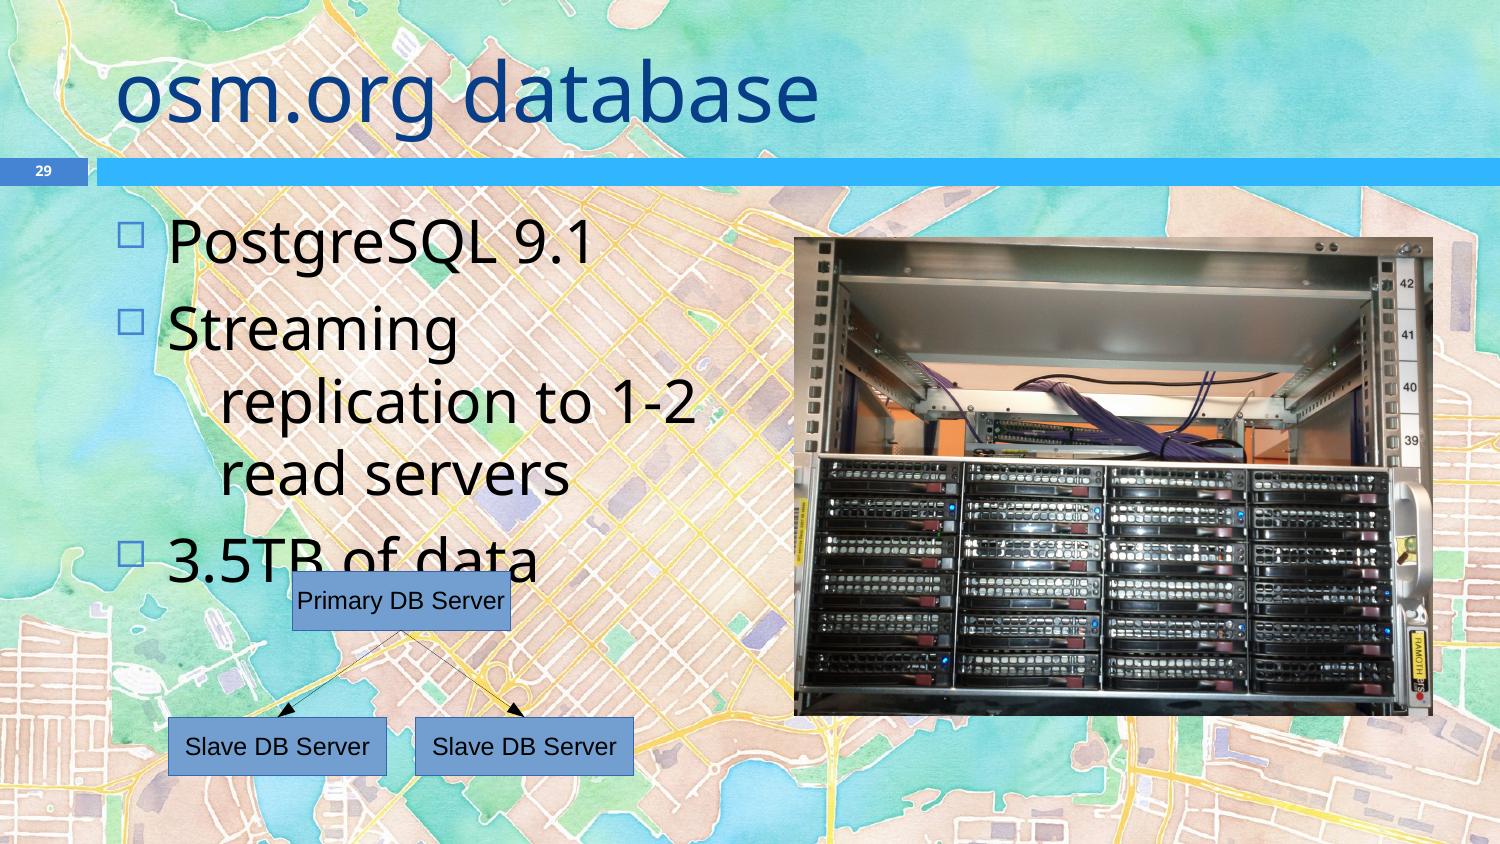

# osm.org database
PostgreSQL 9.1
Streaming replication to 1-2 read servers
3.5TB of data
Primary DB Server
Slave DB Server
Slave DB Server